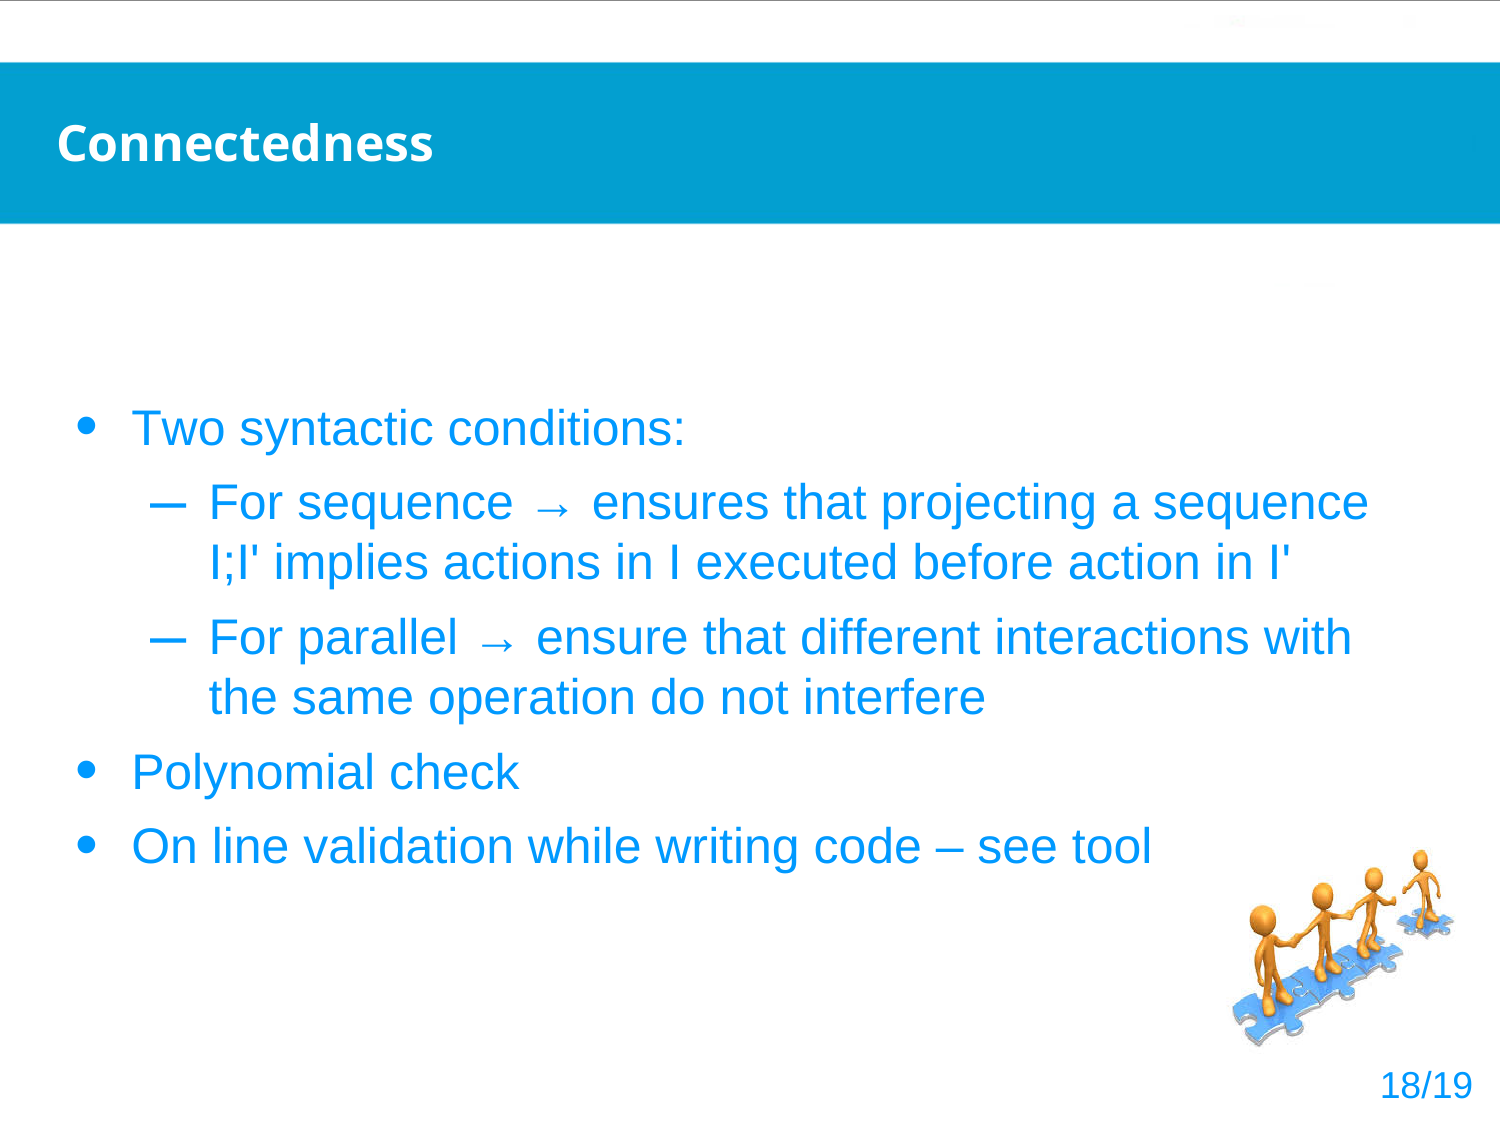

# Connectedness
Two syntactic conditions:
For sequence → ensures that projecting a sequence I;I' implies actions in I executed before action in I'
For parallel → ensure that different interactions with the same operation do not interfere
Polynomial check
On line validation while writing code – see tool